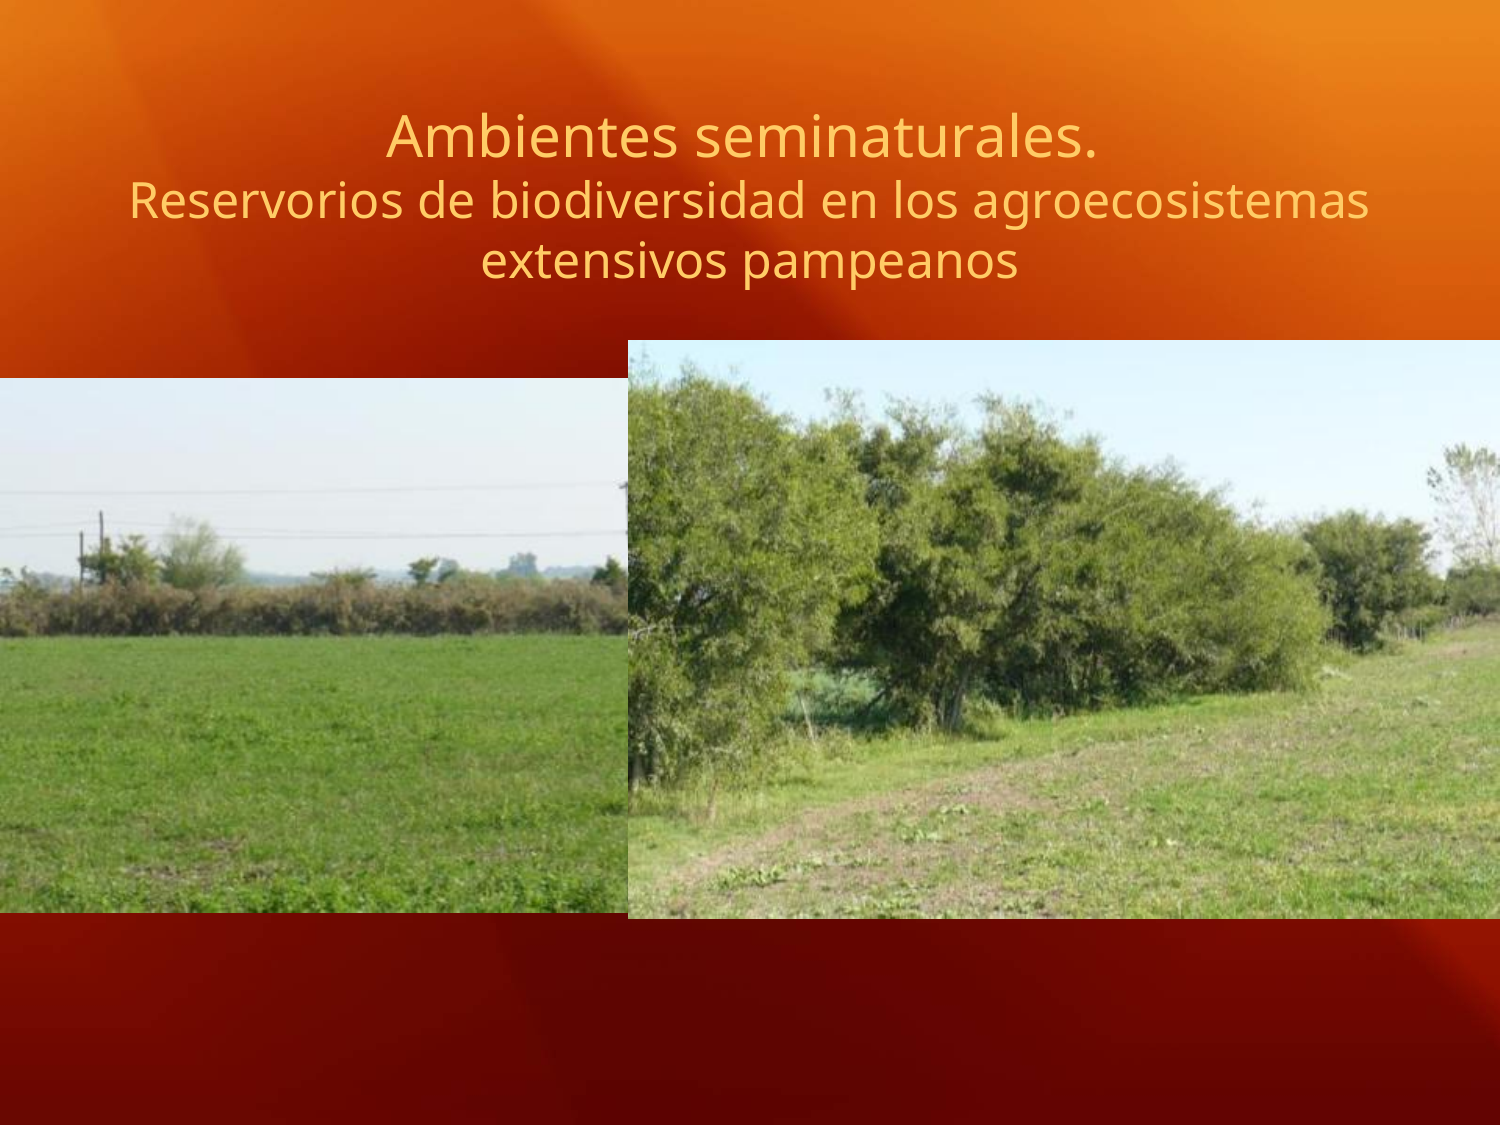

Ambientes seminaturales.
Reservorios de biodiversidad en los agroecosistemas extensivos pampeanos